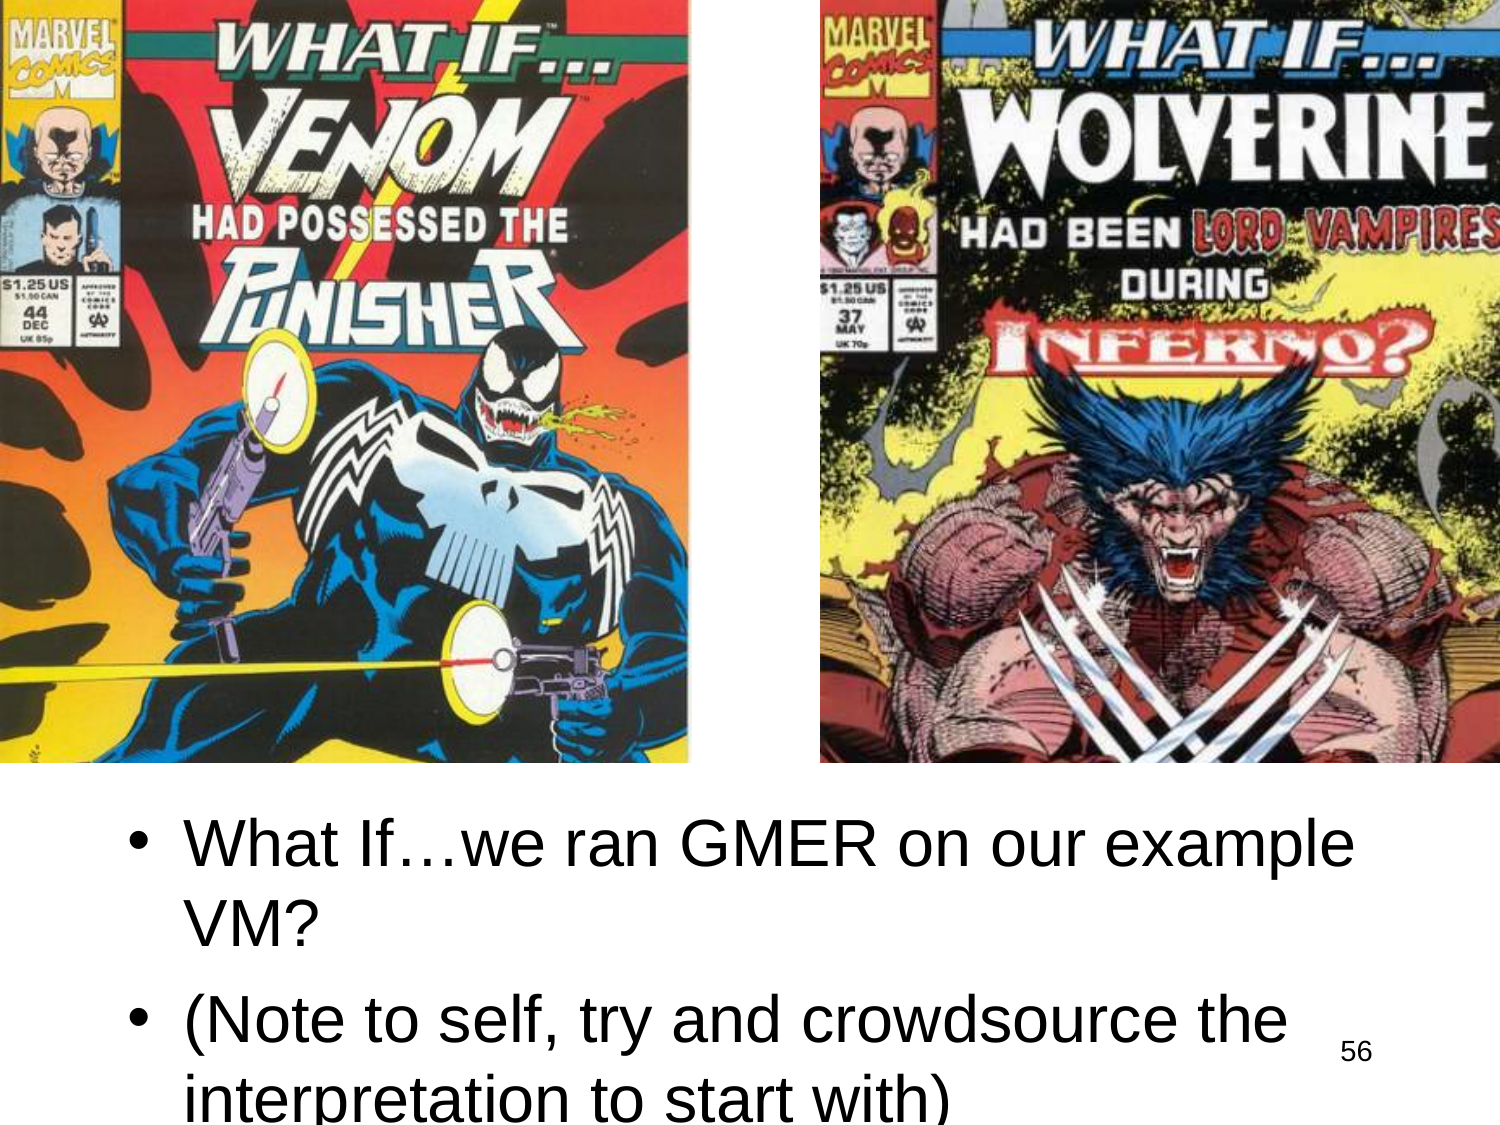

#
What If…we ran GMER on our example VM?
(Note to self, try and crowdsource the interpretation to start with)